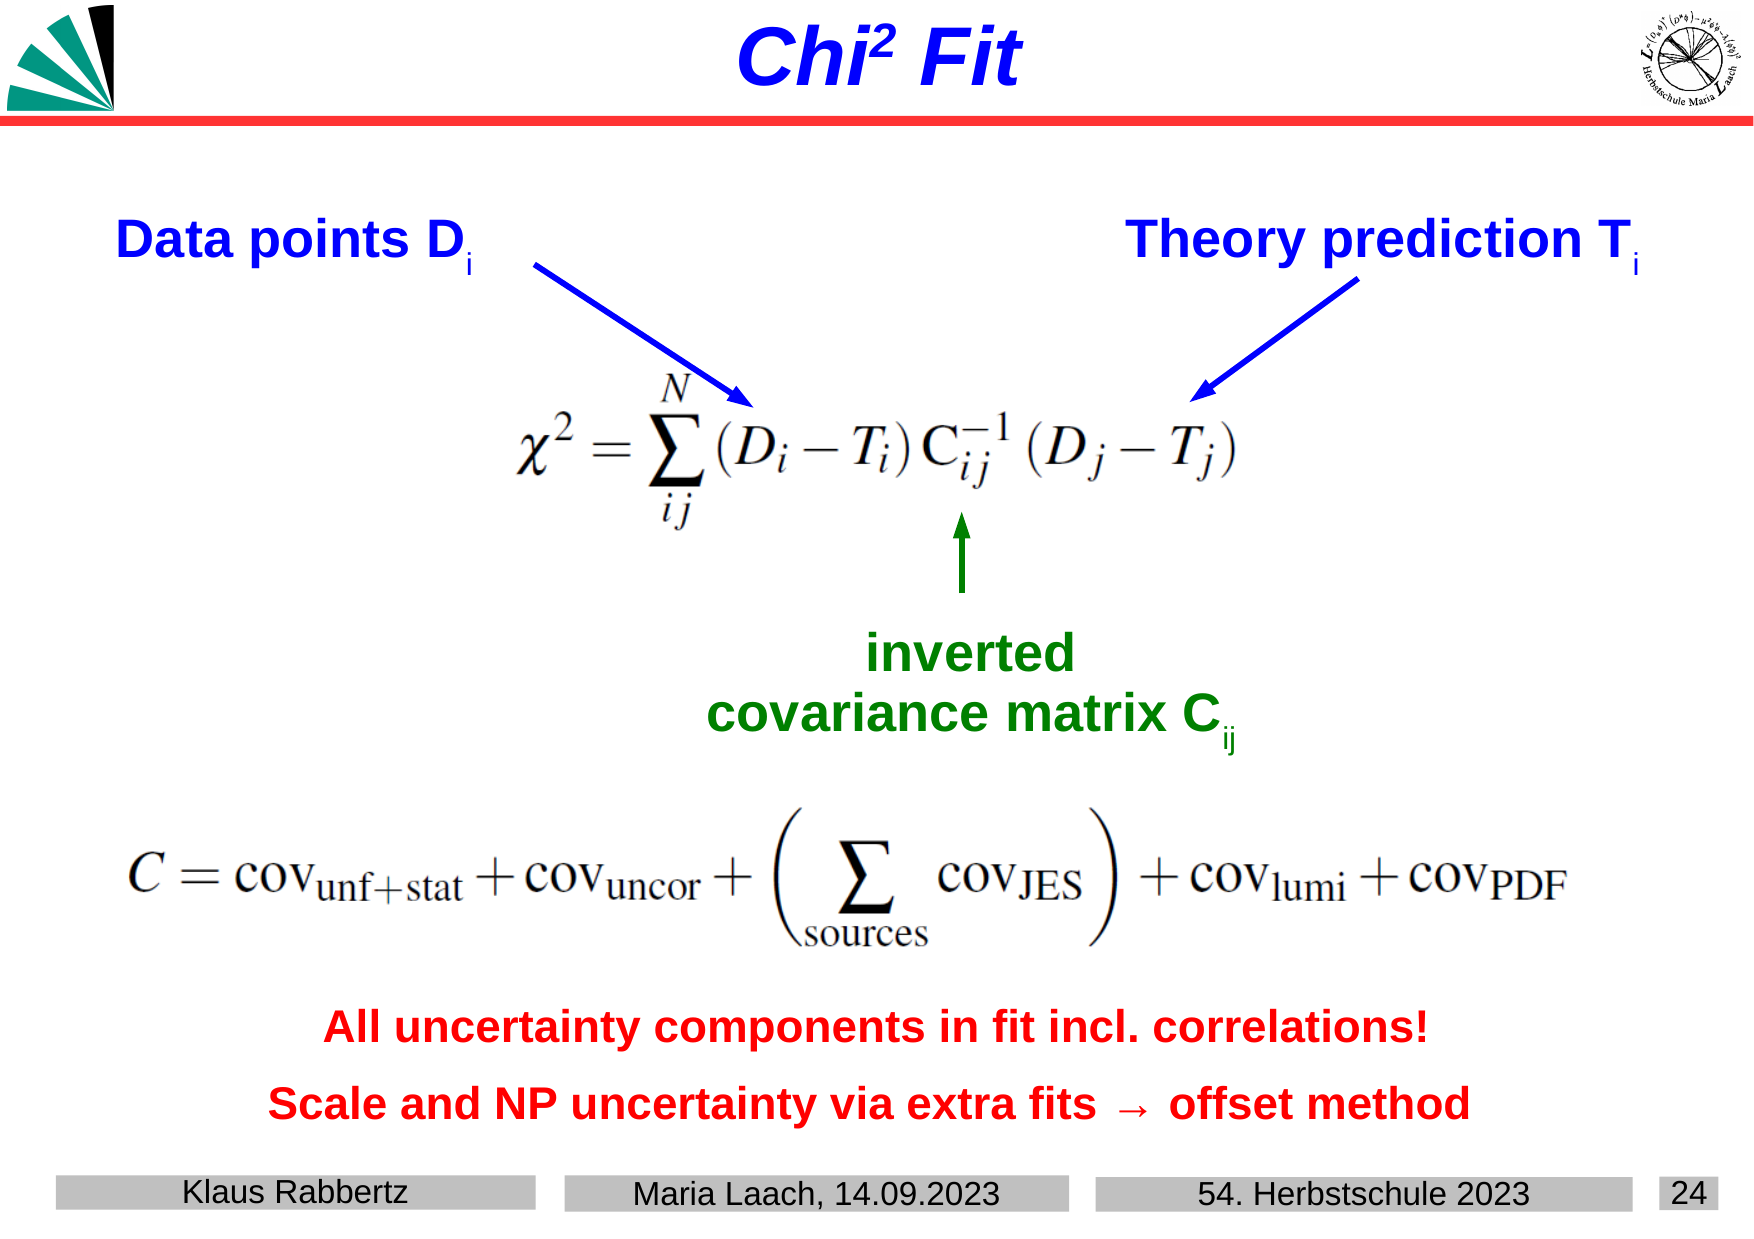

# Chi2 Fit
Data points Di
Theory prediction Ti
inverted
covariance matrix Cij
All uncertainty components in fit incl. correlations!
Scale and NP uncertainty via extra fits → offset method